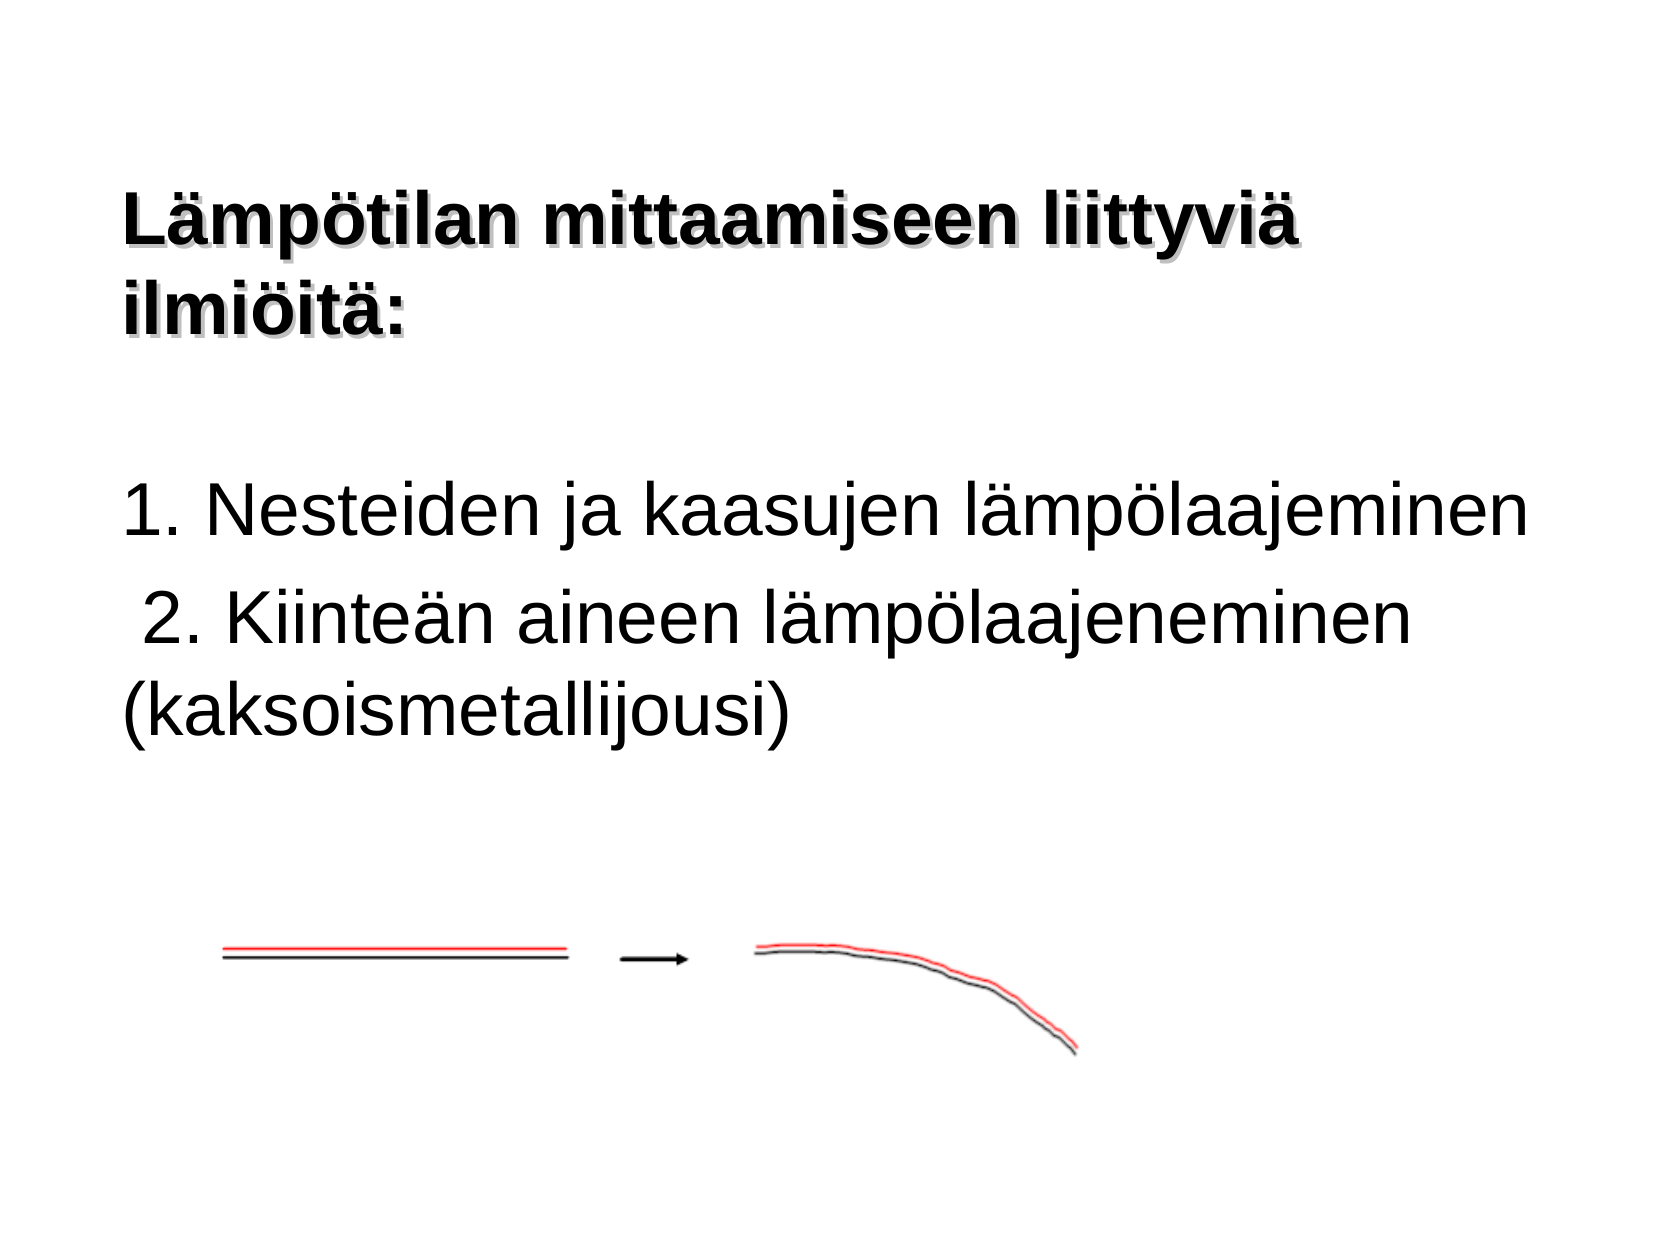

Lämpötilan mittaamiseen liittyviä ilmiöitä:
1. Nesteiden ja kaasujen lämpölaajeminen
 2. Kiinteän aineen lämpölaajeneminen
(kaksoismetallijousi)